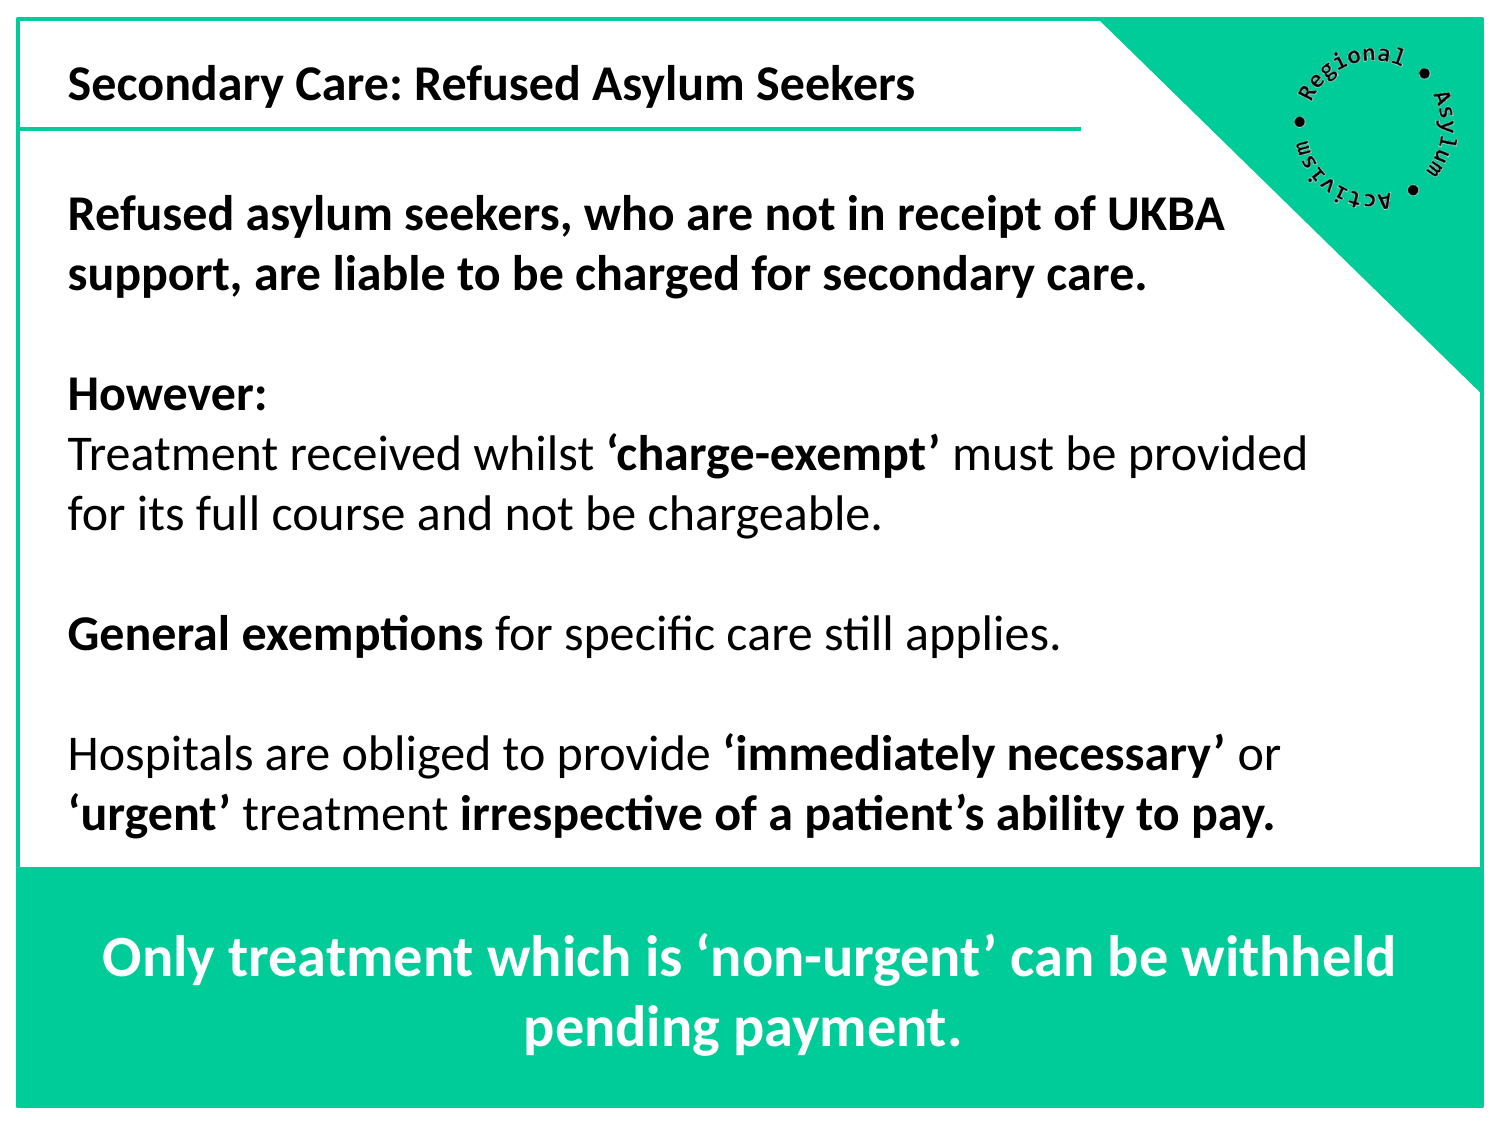

Secondary Care: Refused Asylum Seekers
Refused asylum seekers, who are not in receipt of UKBA support, are liable to be charged for secondary care.
However:
Treatment received whilst ‘charge-exempt’ must be provided for its full course and not be chargeable.
General exemptions for specific care still applies.
Hospitals are obliged to provide ‘immediately necessary’ or ‘urgent’ treatment irrespective of a patient’s ability to pay.
Only treatment which is ‘non-urgent’ can be withheld pending payment.